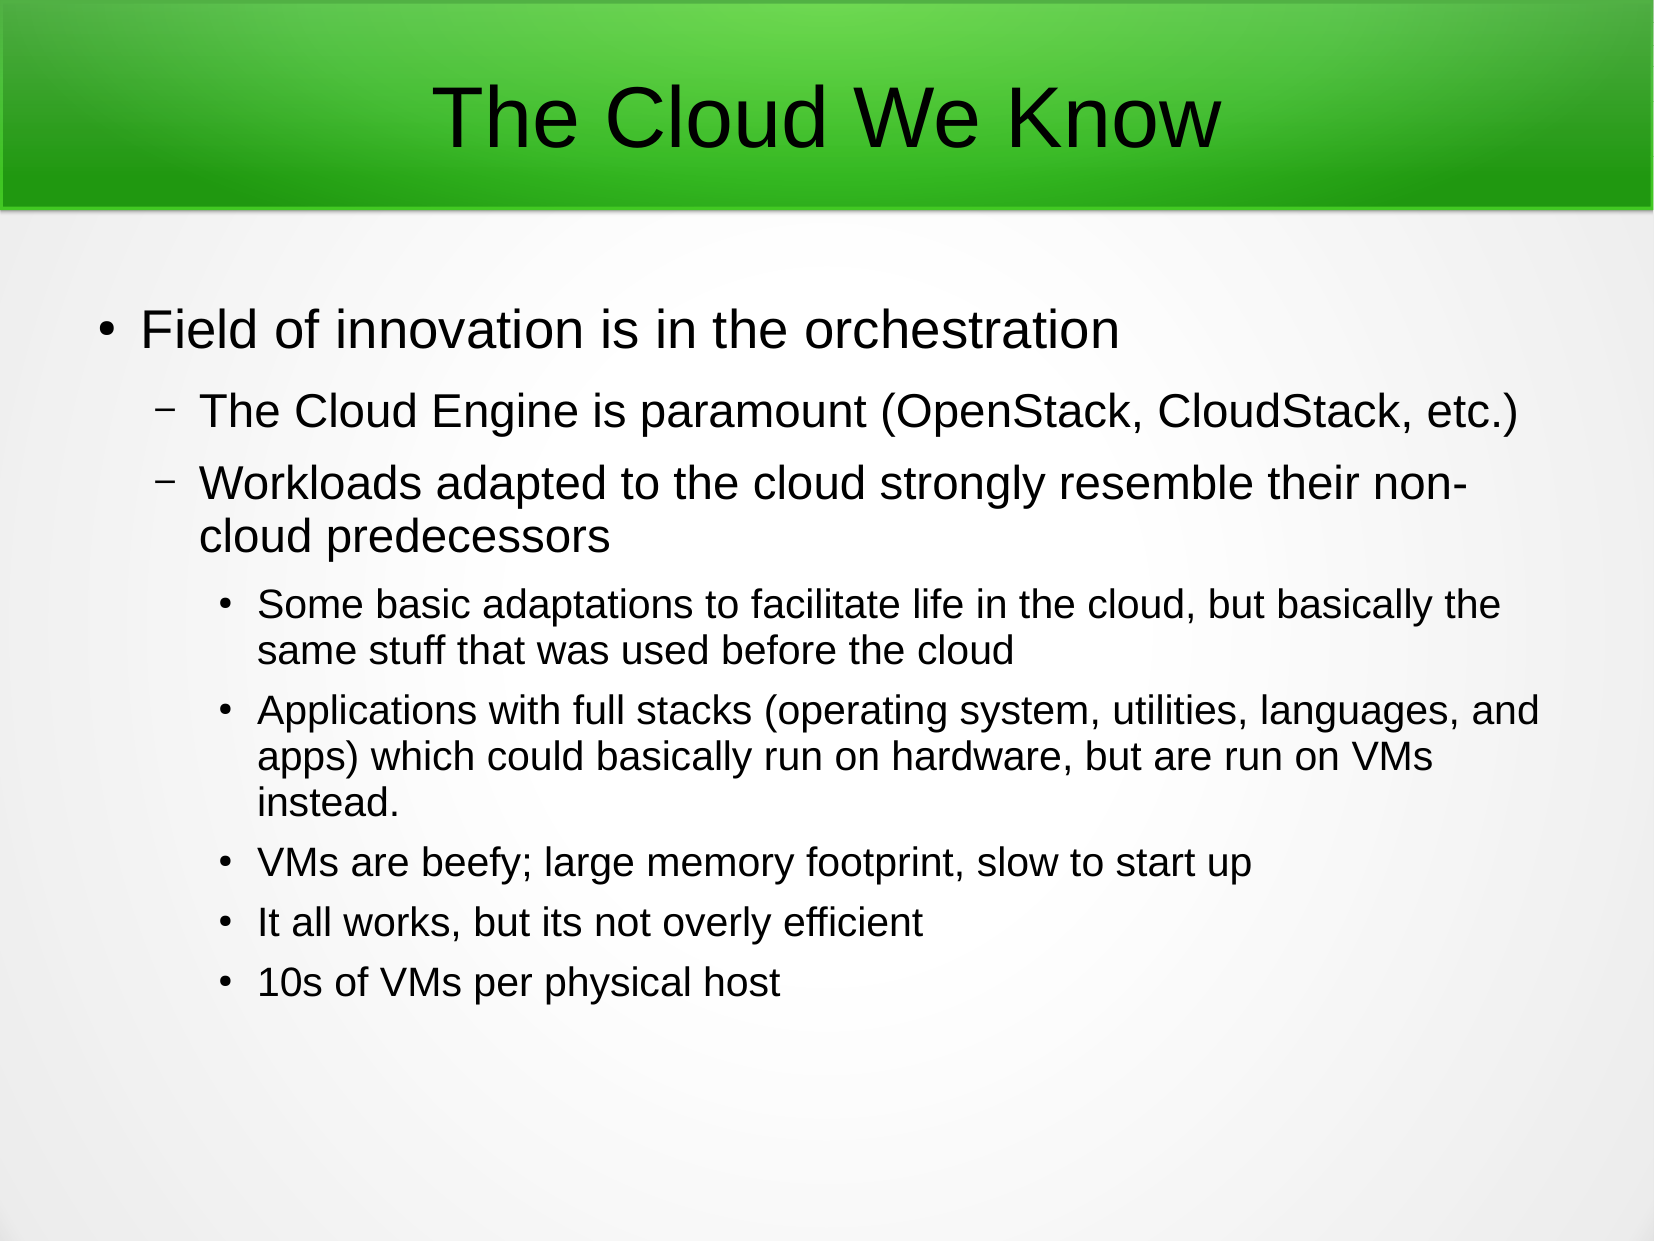

# The Cloud We Know
Field of innovation is in the orchestration
The Cloud Engine is paramount (OpenStack, CloudStack, etc.)
Workloads adapted to the cloud strongly resemble their non-cloud predecessors
Some basic adaptations to facilitate life in the cloud, but basically the same stuff that was used before the cloud
Applications with full stacks (operating system, utilities, languages, and apps) which could basically run on hardware, but are run on VMs instead.
VMs are beefy; large memory footprint, slow to start up
It all works, but its not overly efficient
10s of VMs per physical host